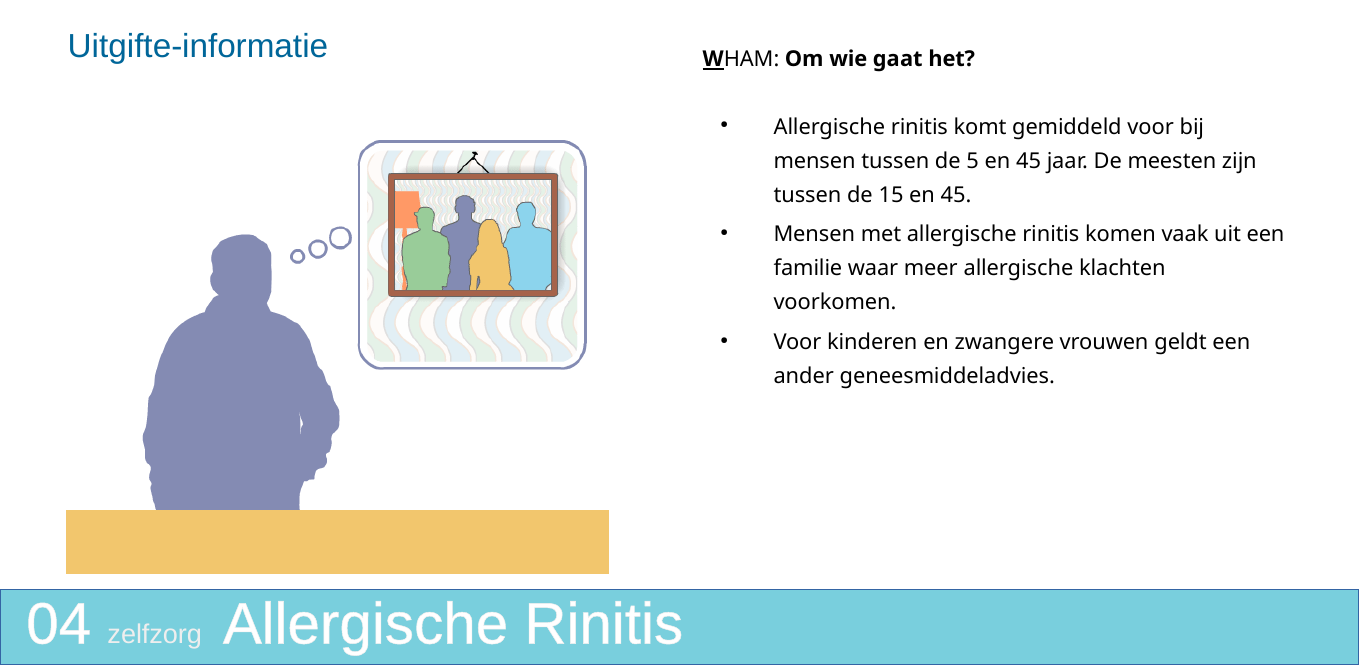

# Uitgifte-informatie
WHAM: Om wie gaat het?
Allergische rinitis komt gemiddeld voor bij mensen tussen de 5 en 45 jaar. De meesten zijn tussen de 15 en 45.
Mensen met allergische rinitis komen vaak uit een familie waar meer allergische klachten voorkomen.
Voor kinderen en zwangere vrouwen geldt een ander geneesmiddeladvies.
04 zelfzorg Allergische Rinitis